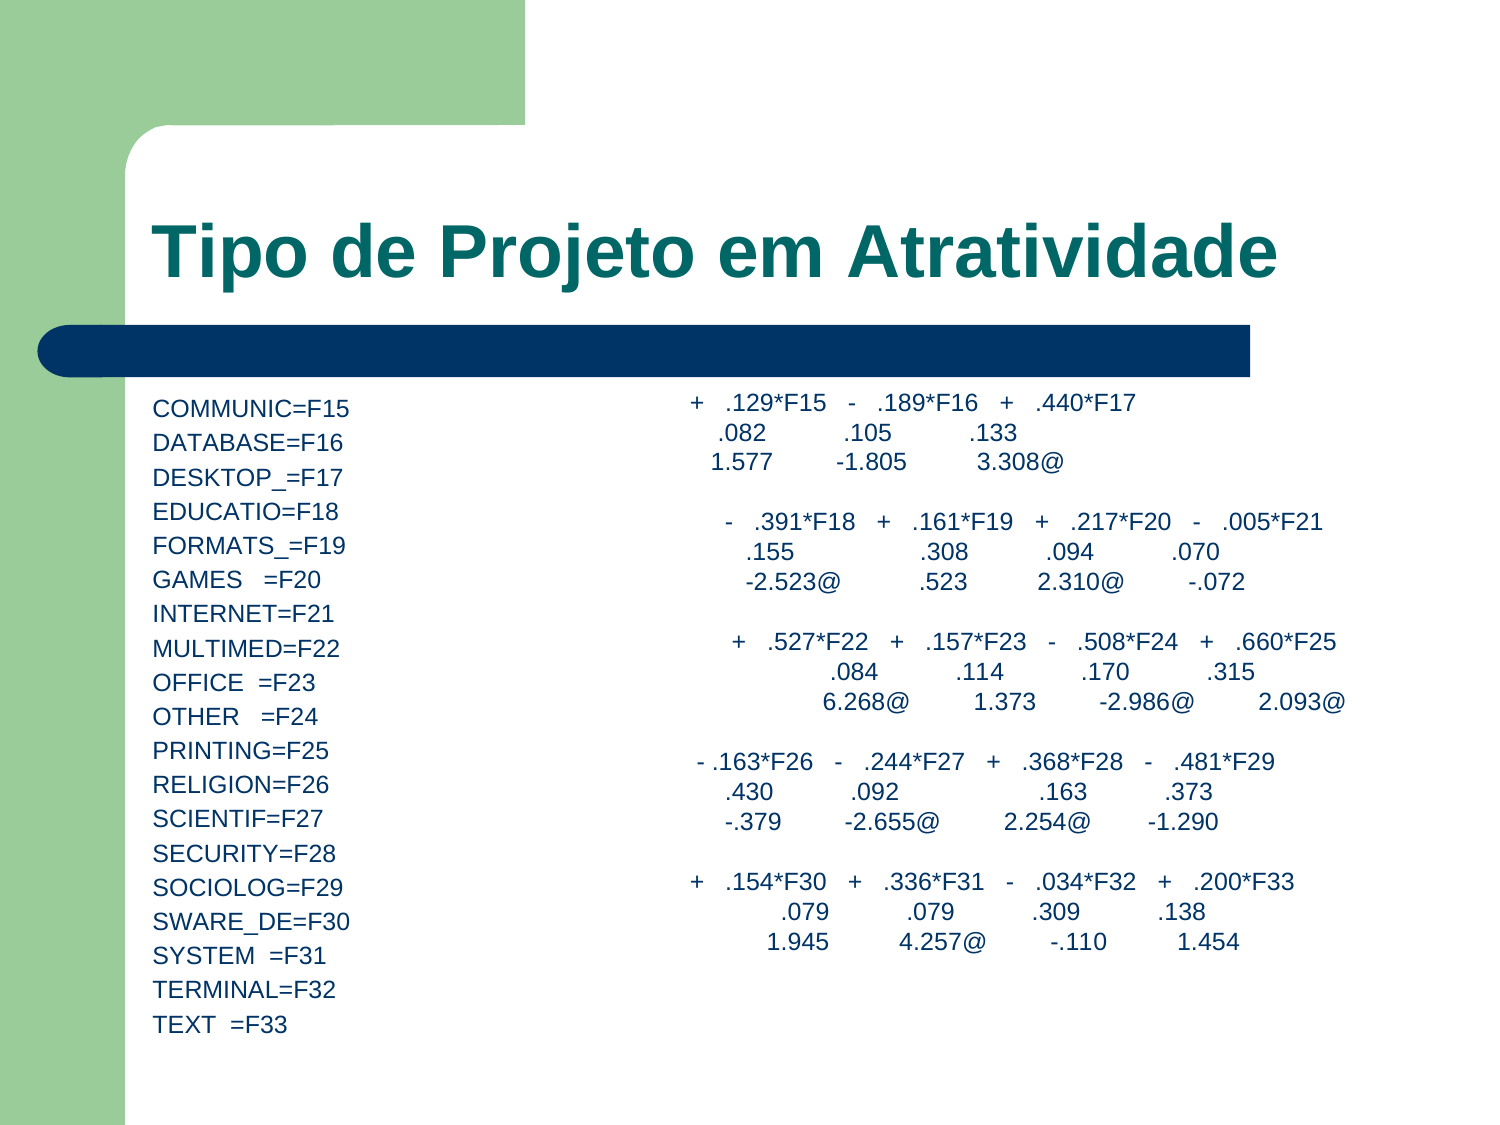

# Tipo de Projeto em Atratividade
+ .129*F15 - .189*F16 + .440*F17
 .082 .105 .133
 1.577 -1.805 3.308@
 - .391*F18 + .161*F19 + .217*F20 - .005*F21
 .155 .308 .094 .070
 -2.523@ .523 2.310@ -.072
 + .527*F22 + .157*F23 - .508*F24 + .660*F25
 .084 .114 .170 .315
 6.268@ 1.373 -2.986@ 2.093@
 - .163*F26 - .244*F27 + .368*F28 - .481*F29
 .430 .092 .163 .373
 -.379 -2.655@ 2.254@ -1.290
+ .154*F30 + .336*F31 - .034*F32 + .200*F33
 .079 .079 .309 .138
 1.945 4.257@ -.110 1.454
COMMUNIC=F15
DATABASE=F16
DESKTOP_=F17
EDUCATIO=F18
FORMATS_=F19
GAMES =F20
INTERNET=F21
MULTIMED=F22
OFFICE =F23
OTHER =F24
PRINTING=F25
RELIGION=F26
SCIENTIF=F27
SECURITY=F28
SOCIOLOG=F29
SWARE_DE=F30
SYSTEM =F31
TERMINAL=F32
TEXT =F33